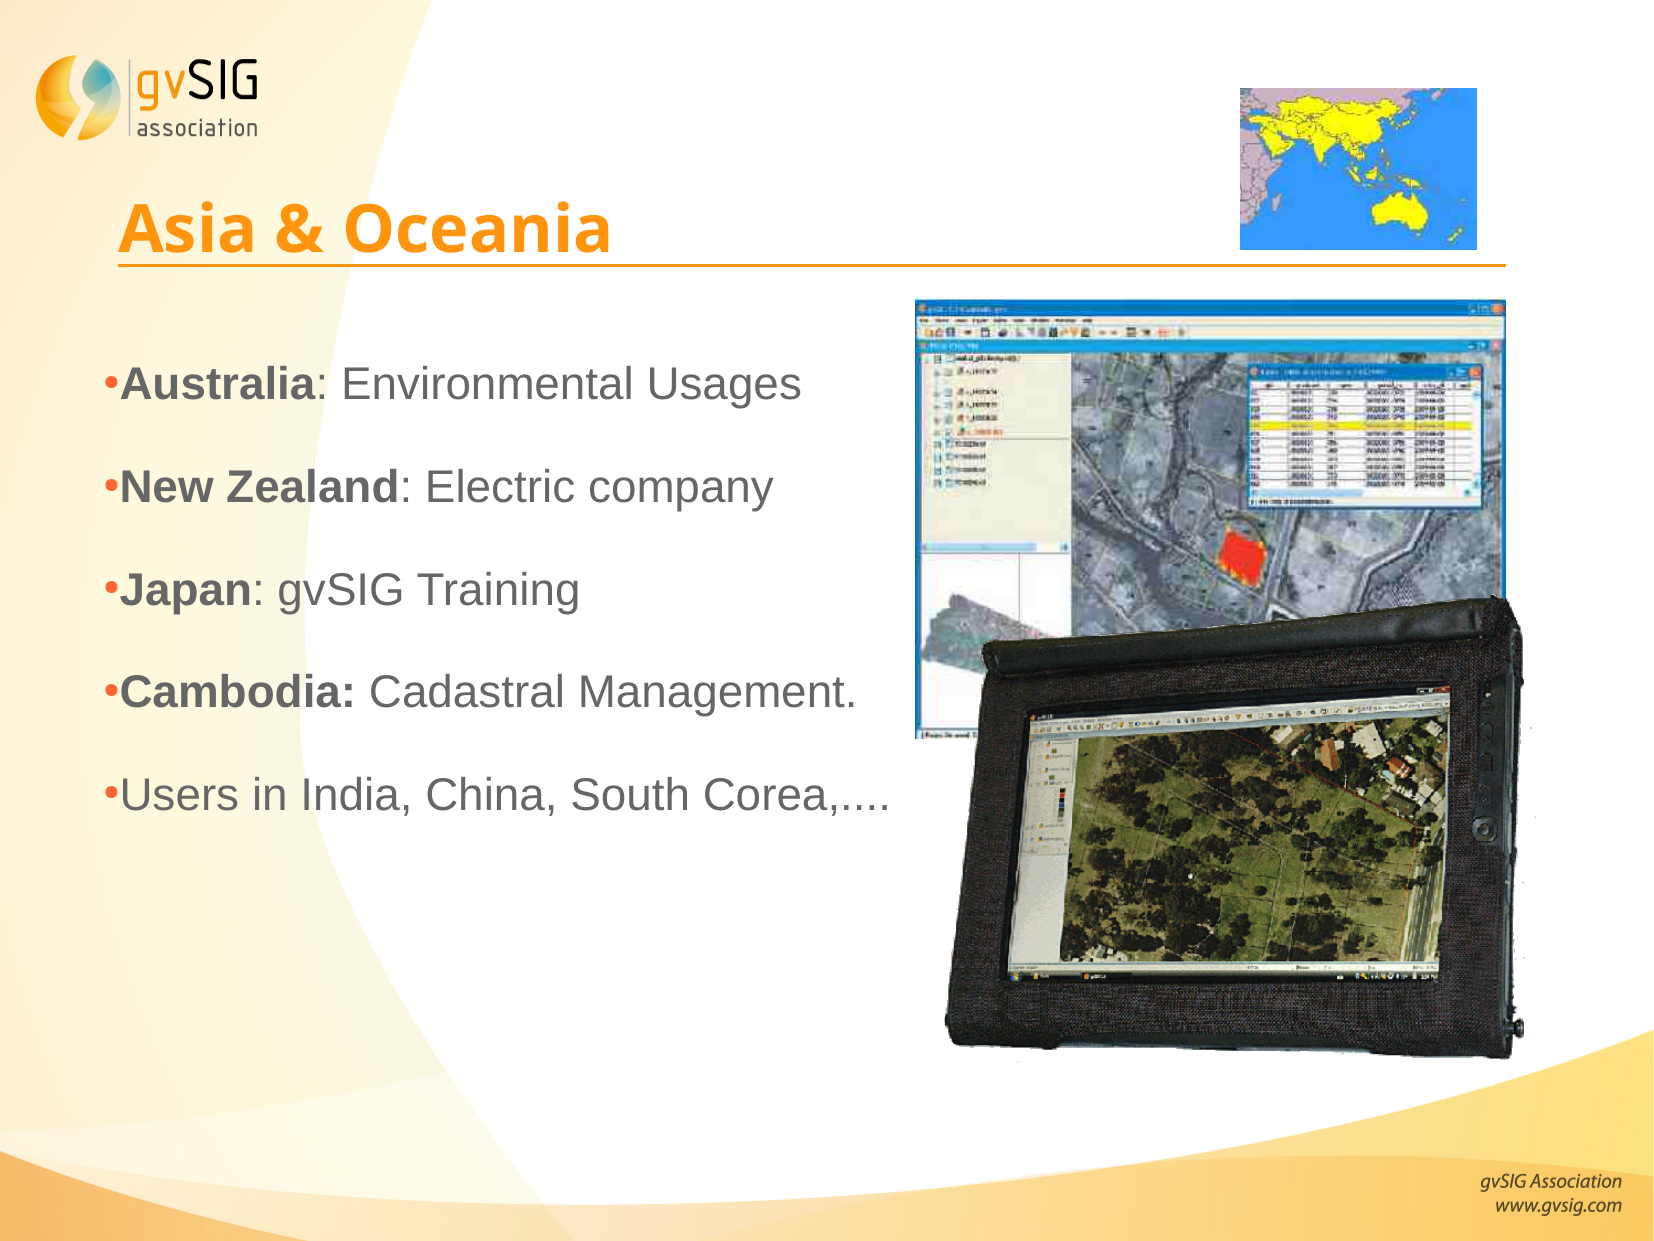

# Asia & Oceania
Australia: Environmental Usages
New Zealand: Electric company
Japan: gvSIG Training
Cambodia: Cadastral Management.
Users in India, China, South Corea,....